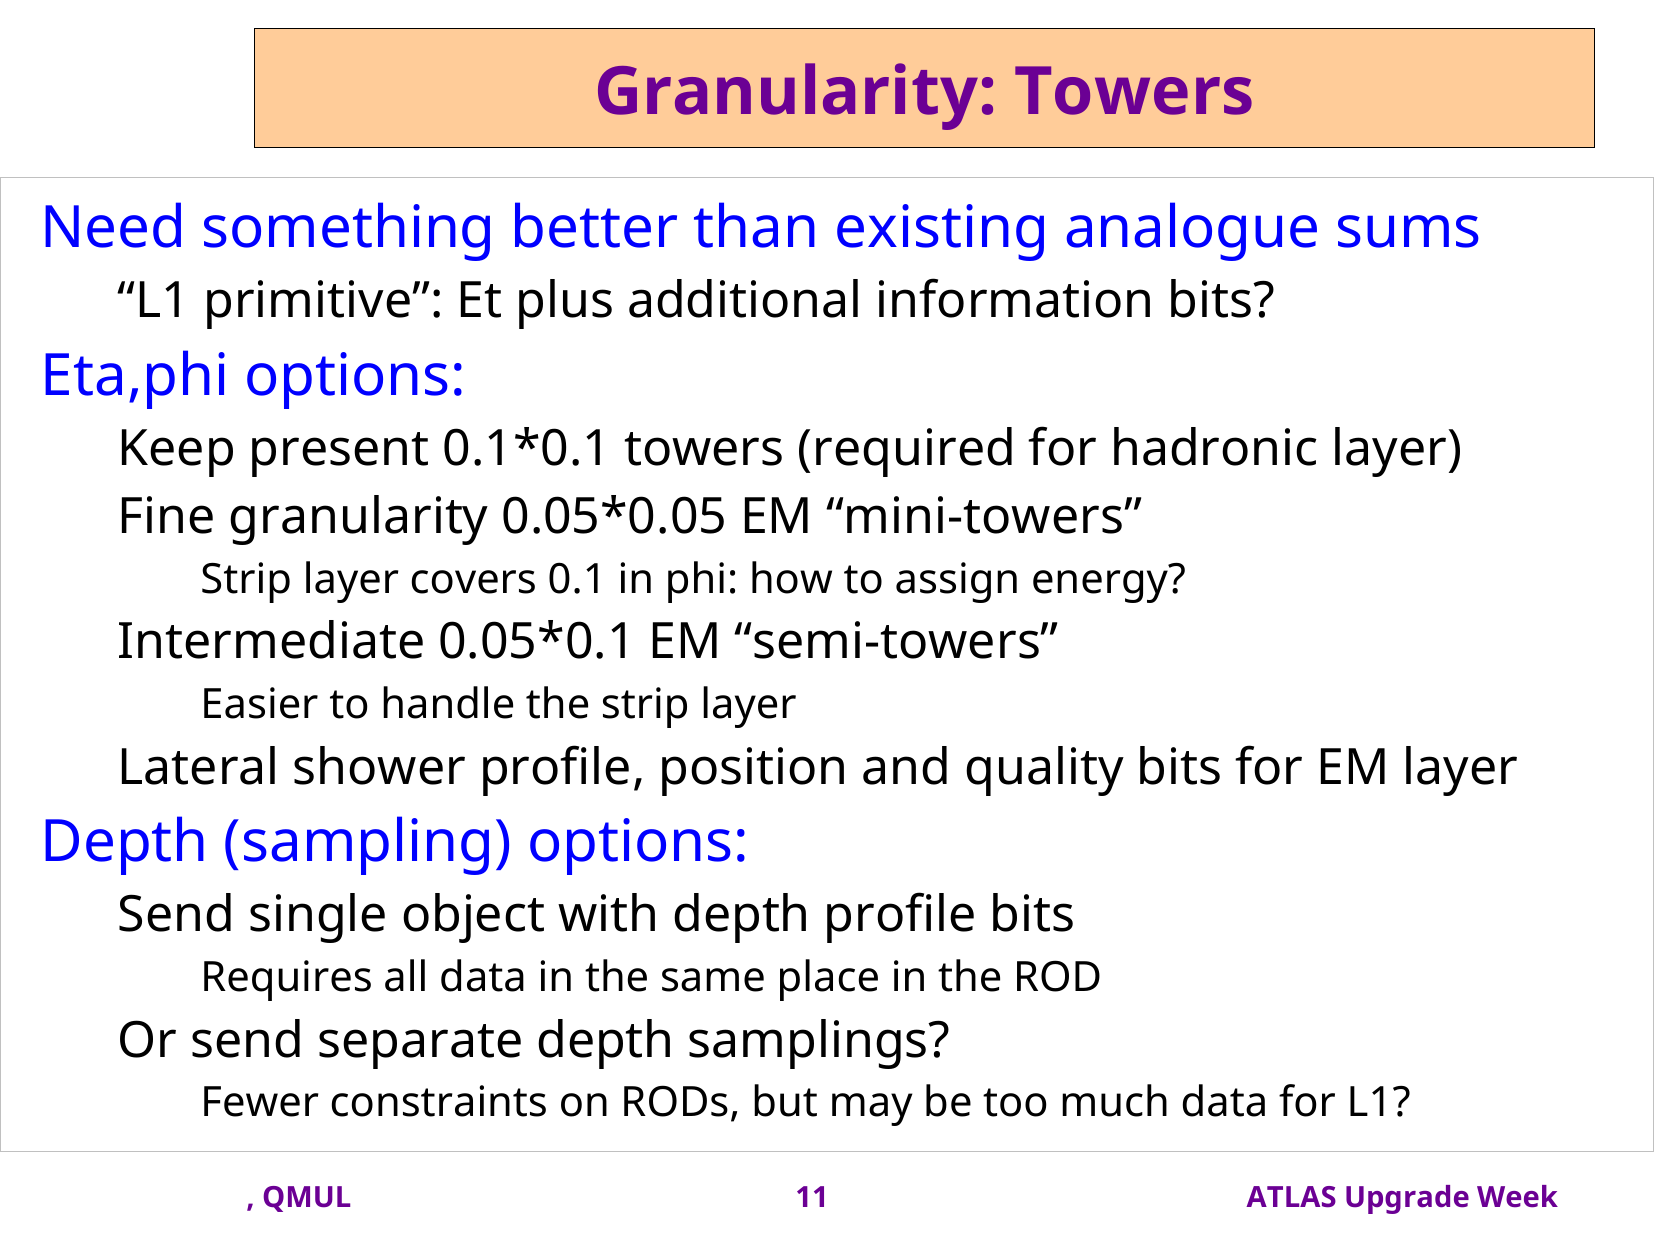

# Granularity: Towers
Need something better than existing analogue sums
“L1 primitive”: Et plus additional information bits?
Eta,phi options:
Keep present 0.1*0.1 towers (required for hadronic layer)
Fine granularity 0.05*0.05 EM “mini-towers”
Strip layer covers 0.1 in phi: how to assign energy?
Intermediate 0.05*0.1 EM “semi-towers”
Easier to handle the strip layer
Lateral shower profile, position and quality bits for EM layer
Depth (sampling) options:
Send single object with depth profile bits
Requires all data in the same place in the ROD
Or send separate depth samplings?
Fewer constraints on RODs, but may be too much data for L1?